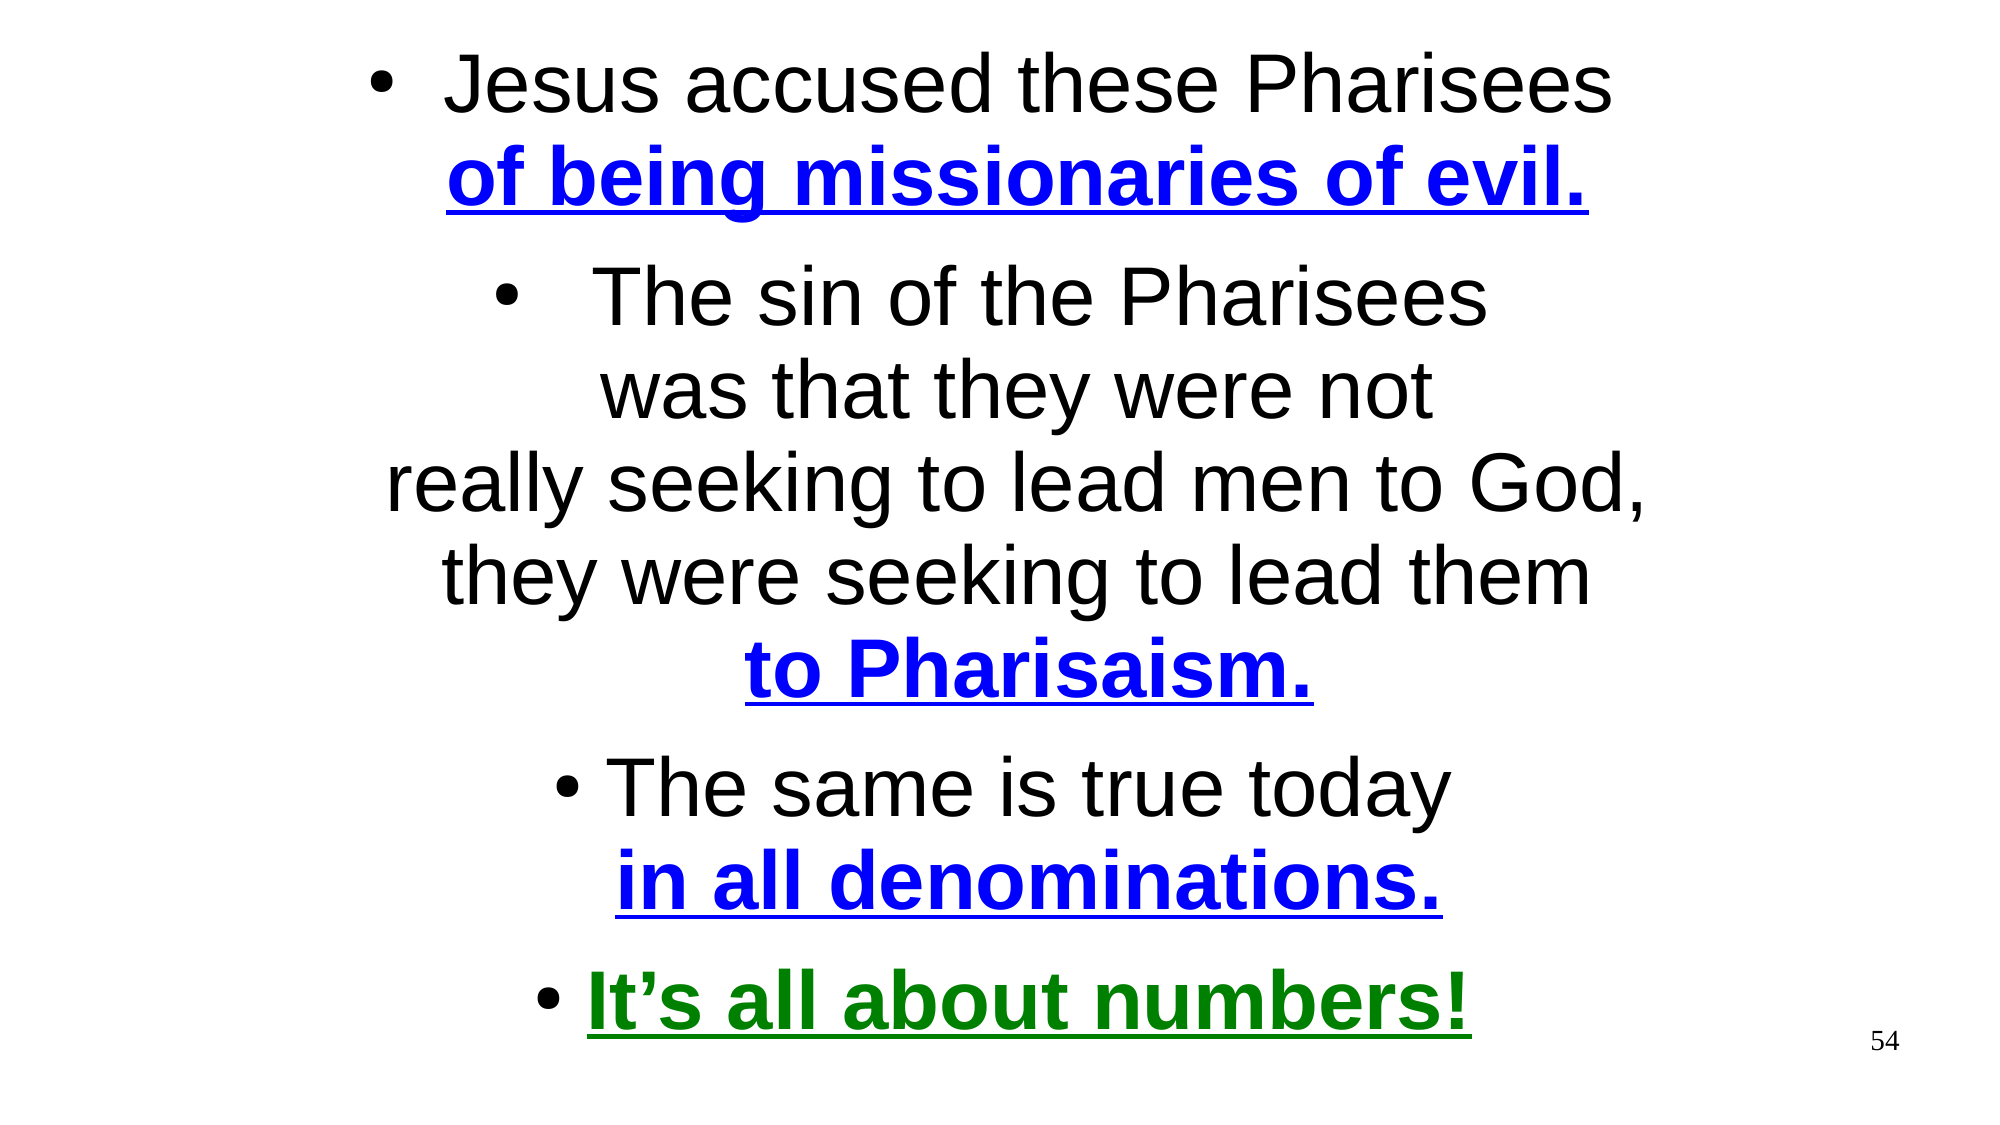

# Jesus accused these Pharisees of being missionaries of evil.
 The sin of the Pharisees
was that they were not
really seeking to lead men to God,
they were seeking to lead them
to Pharisaism.
The same is true today
in all denominations.
It’s all about numbers!
54